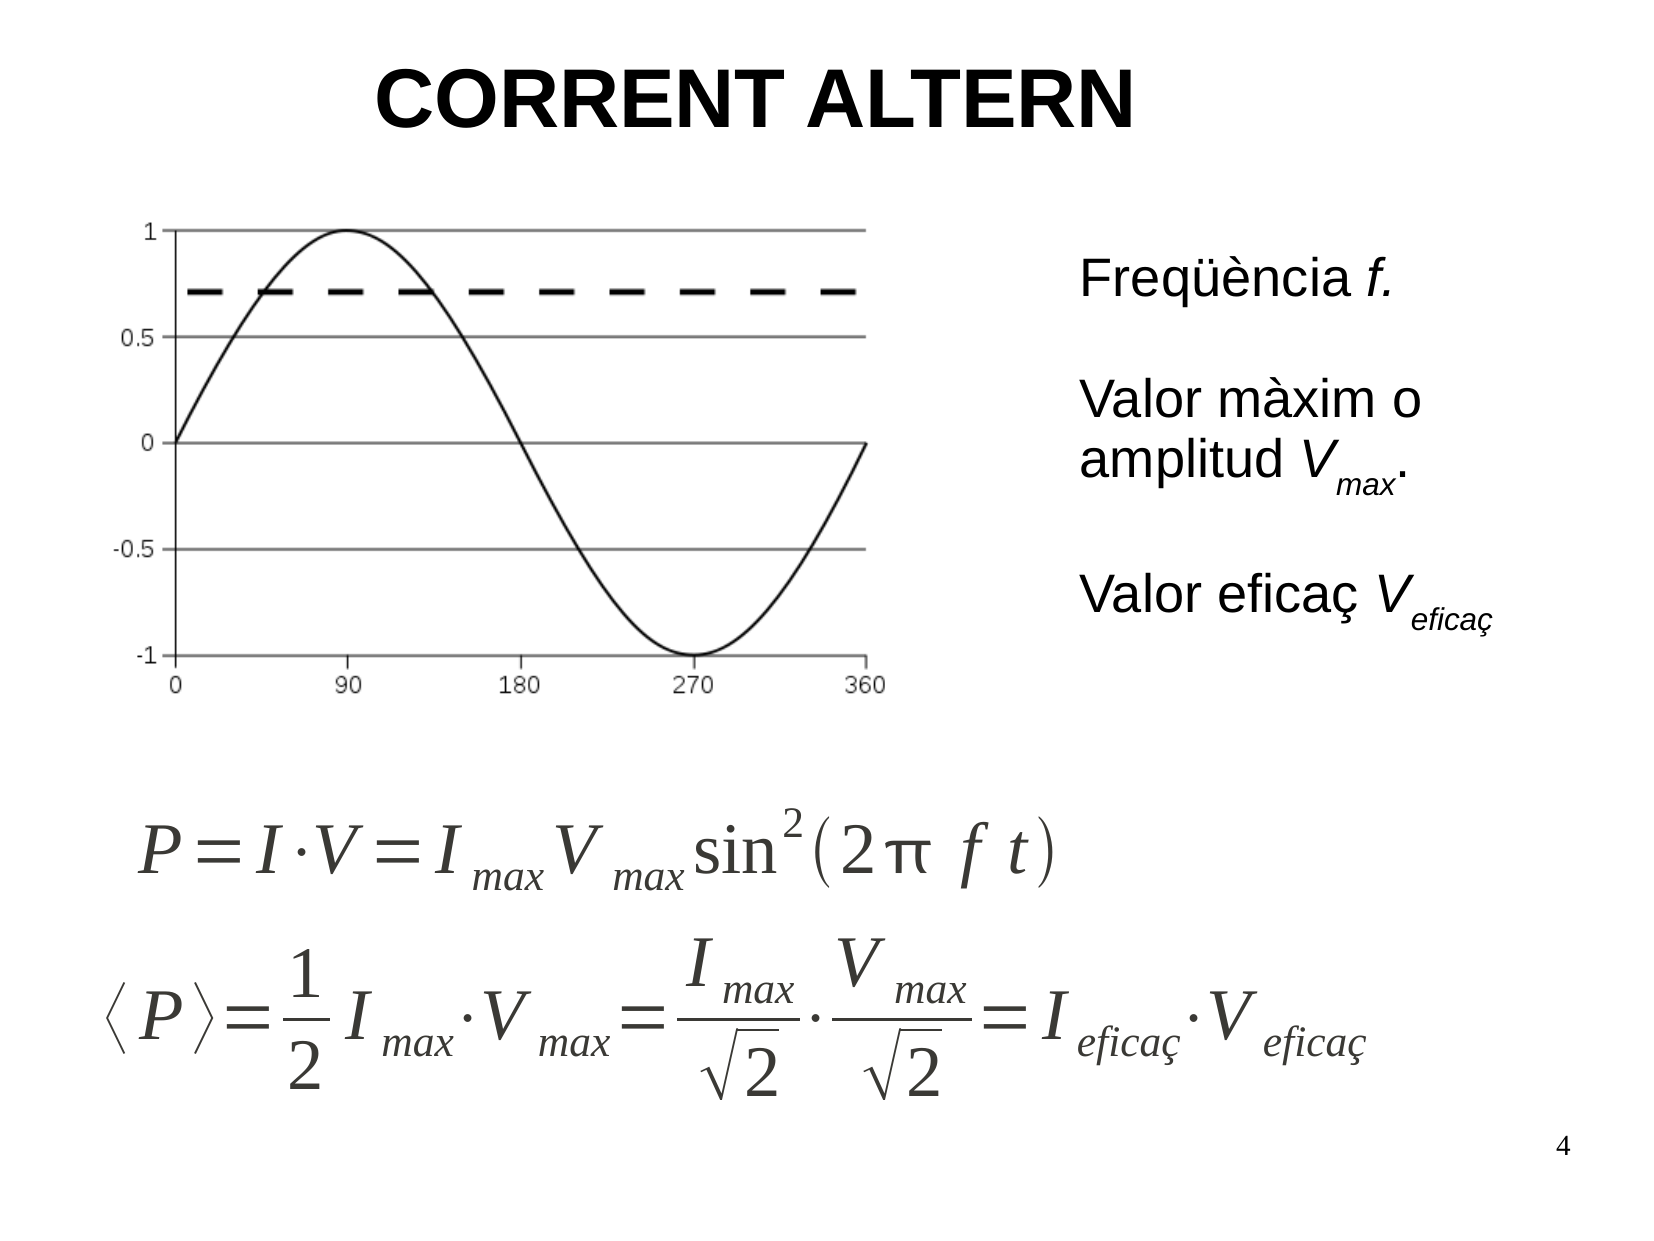

CORRENT ALTERN
Freqüència f.
Valor màxim o amplitud Vmax.
Valor eficaç Veficaç
4